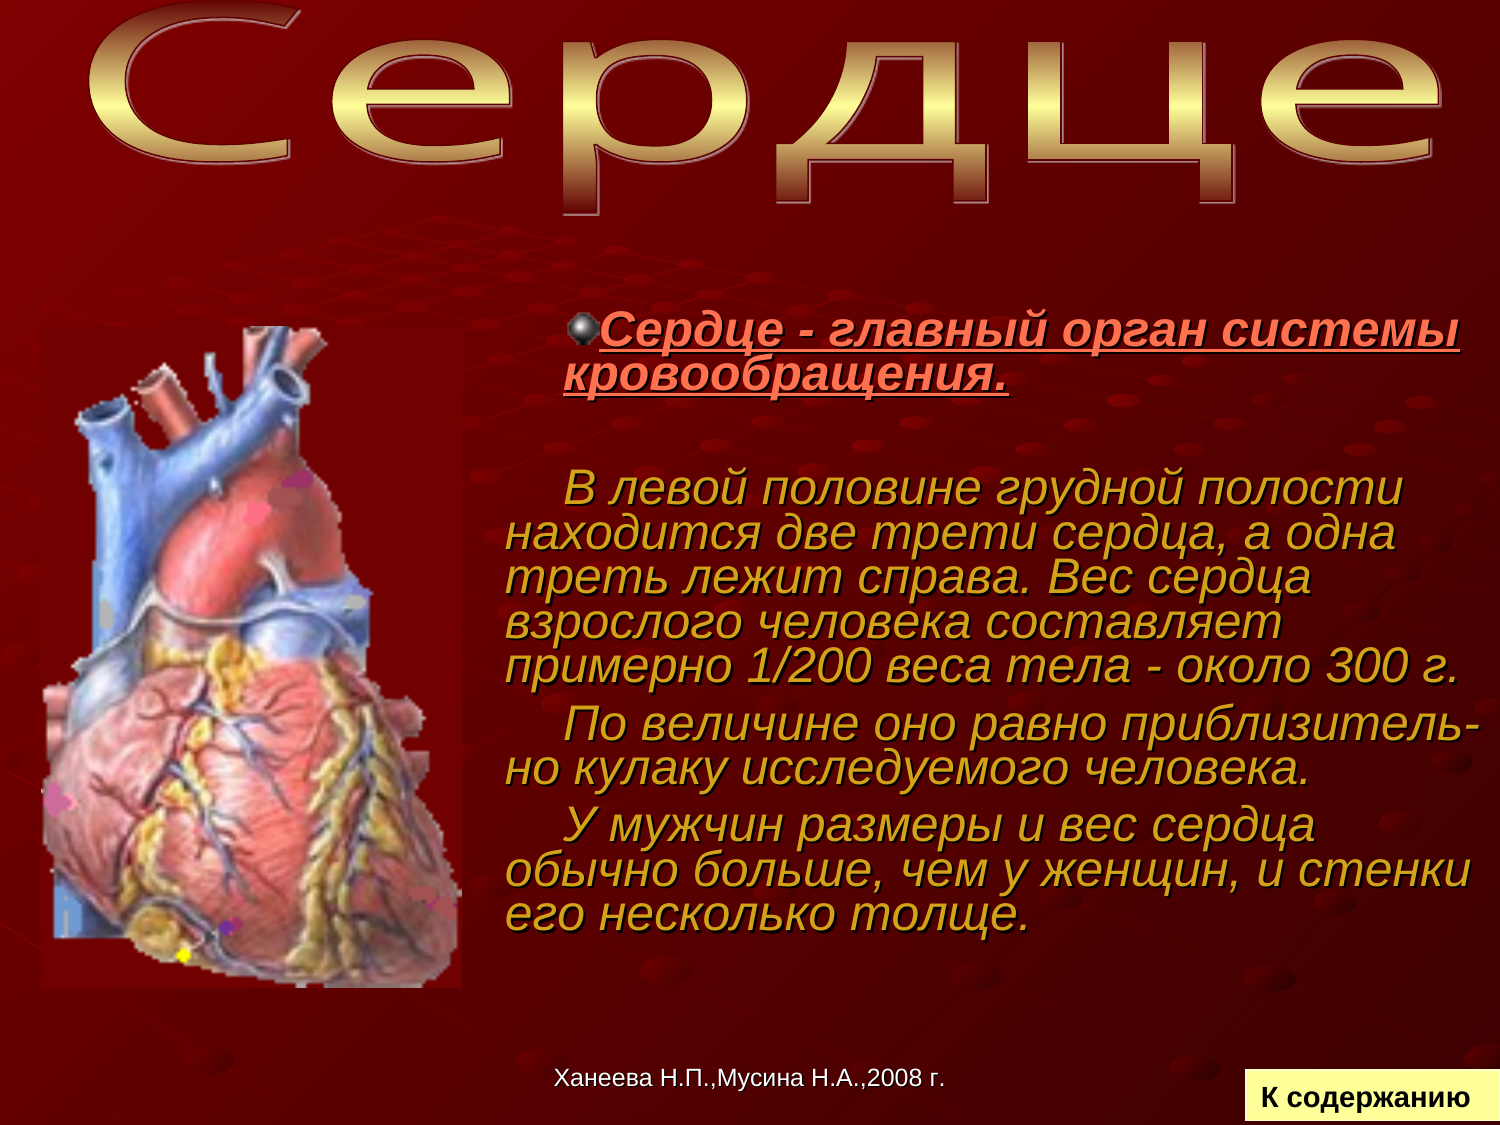

Сердце
# Сердце - главный орган системы кровообращения.
В левой половине грудной полости находится две трети сердца, а одна треть лежит справа. Вес сердца взрослого человека составляет примерно 1/200 веса тела - около 300 г.
По величине оно равно приблизитель-но кулаку исследуемого человека.
У мужчин размеры и вес сердца обычно больше, чем у женщин, и стенки его несколько толще.
Ханеева Н.П.,Мусина Н.А.,2008 г.
К содержанию